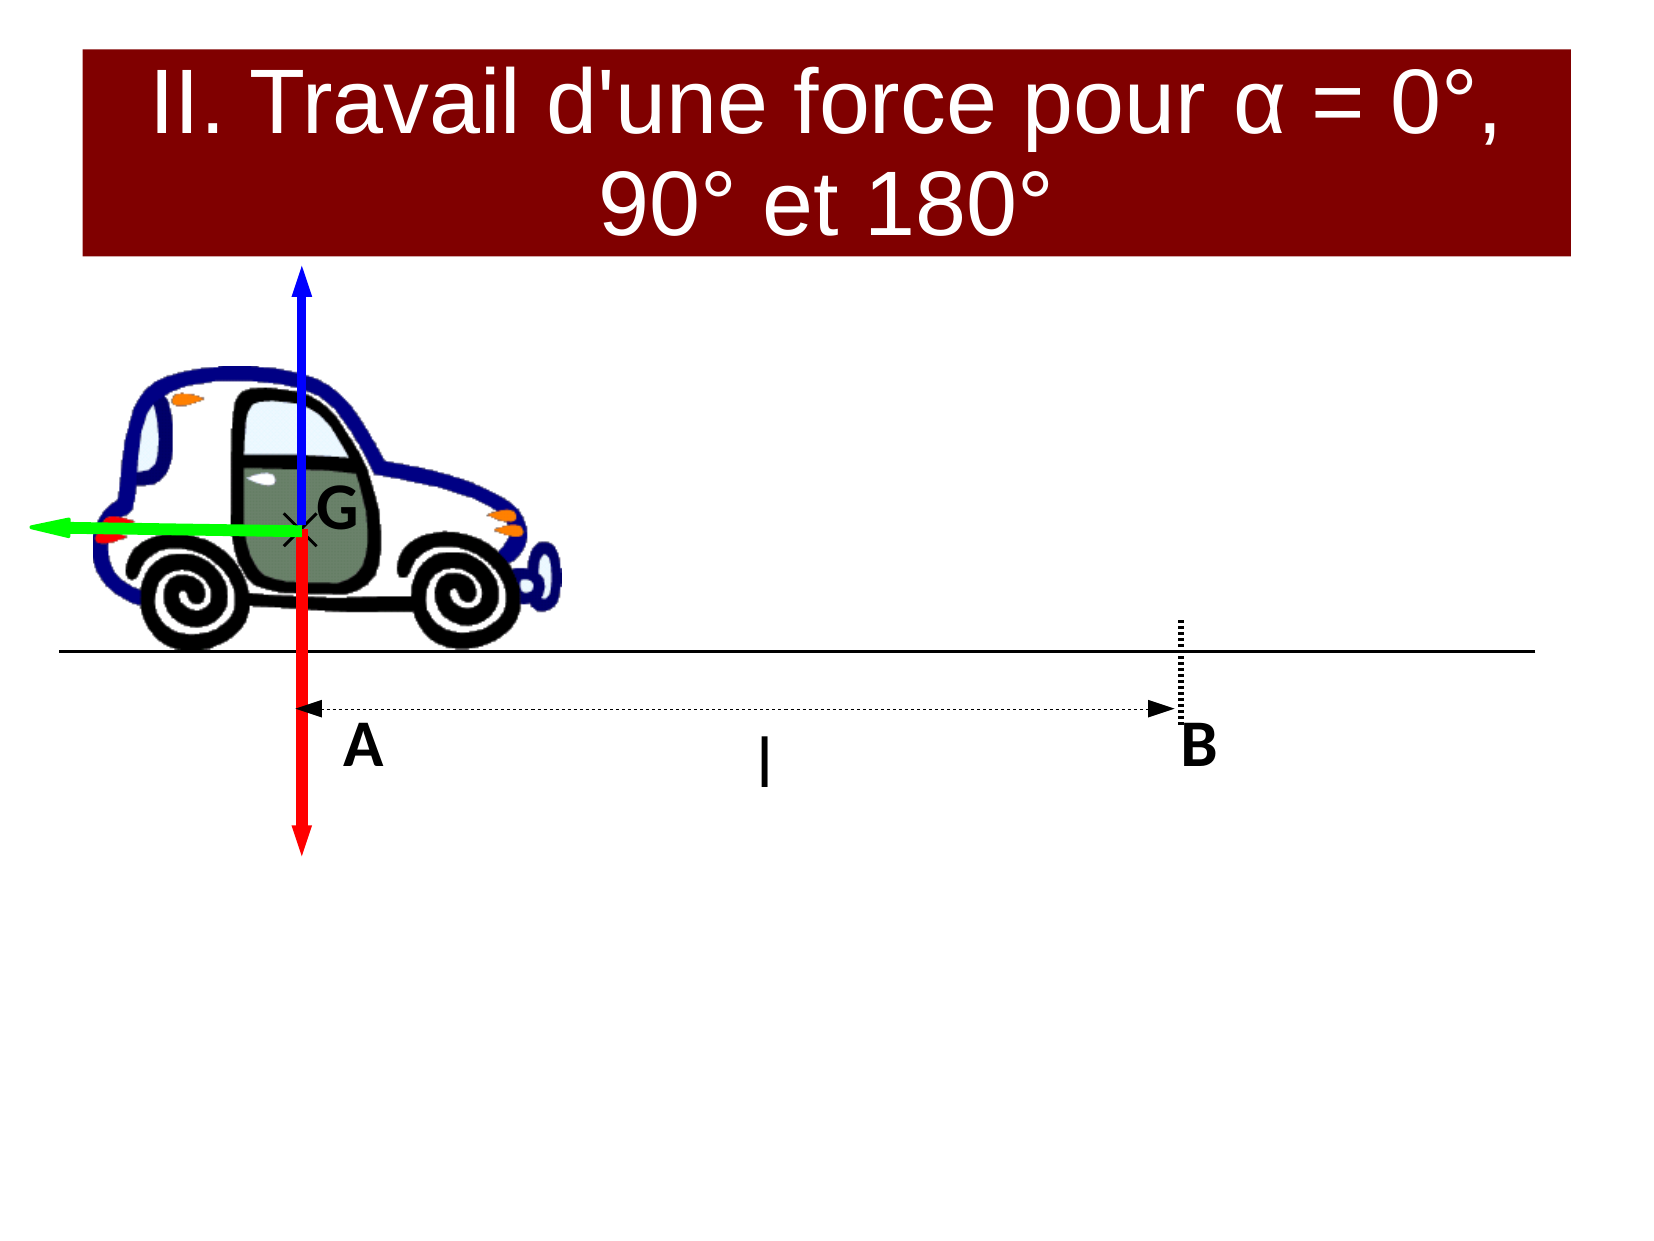

# II. Travail d'une force pour α = 0°, 90° et 180°
G
A
l
B